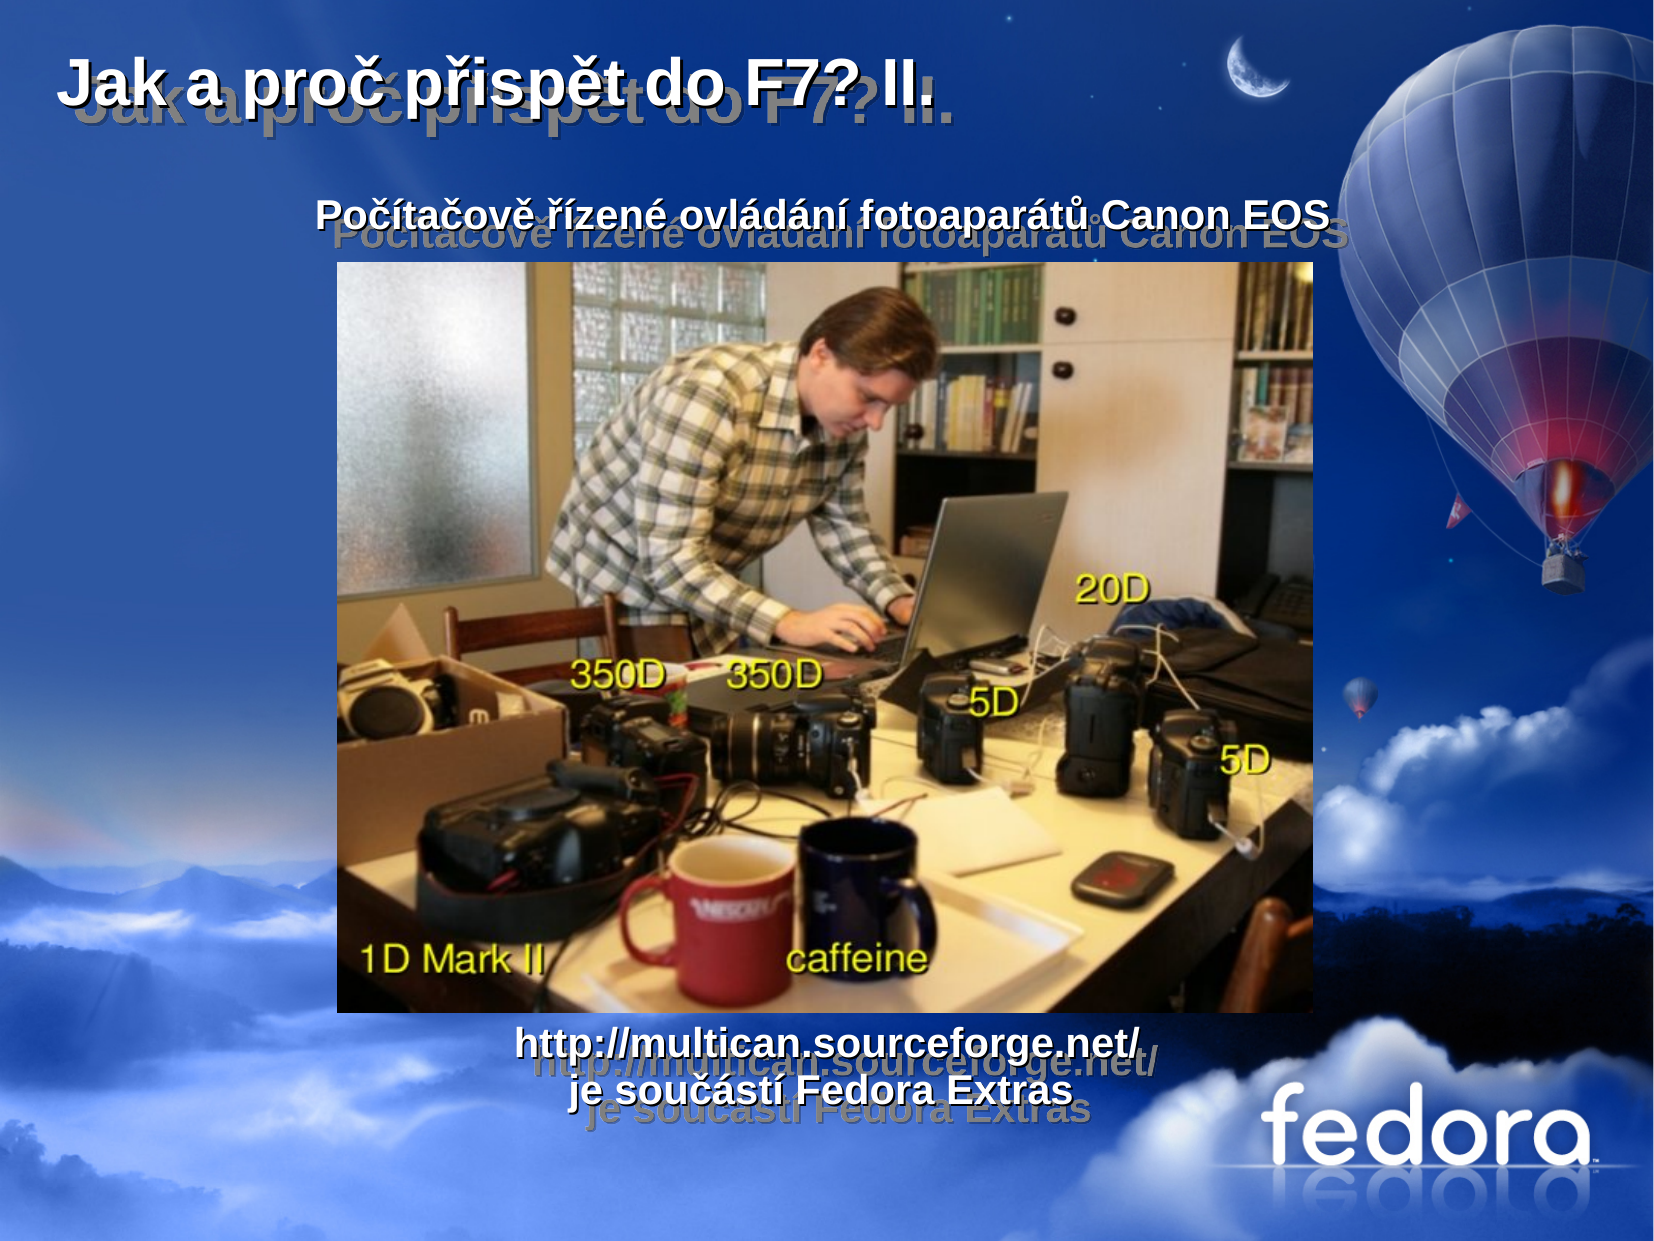

Jak a proč přispět do F7? II.
Počítačově řízené ovládání fotoaparátů Canon EOS
 http://multican.sourceforge.net/
je součástí Fedora Extras